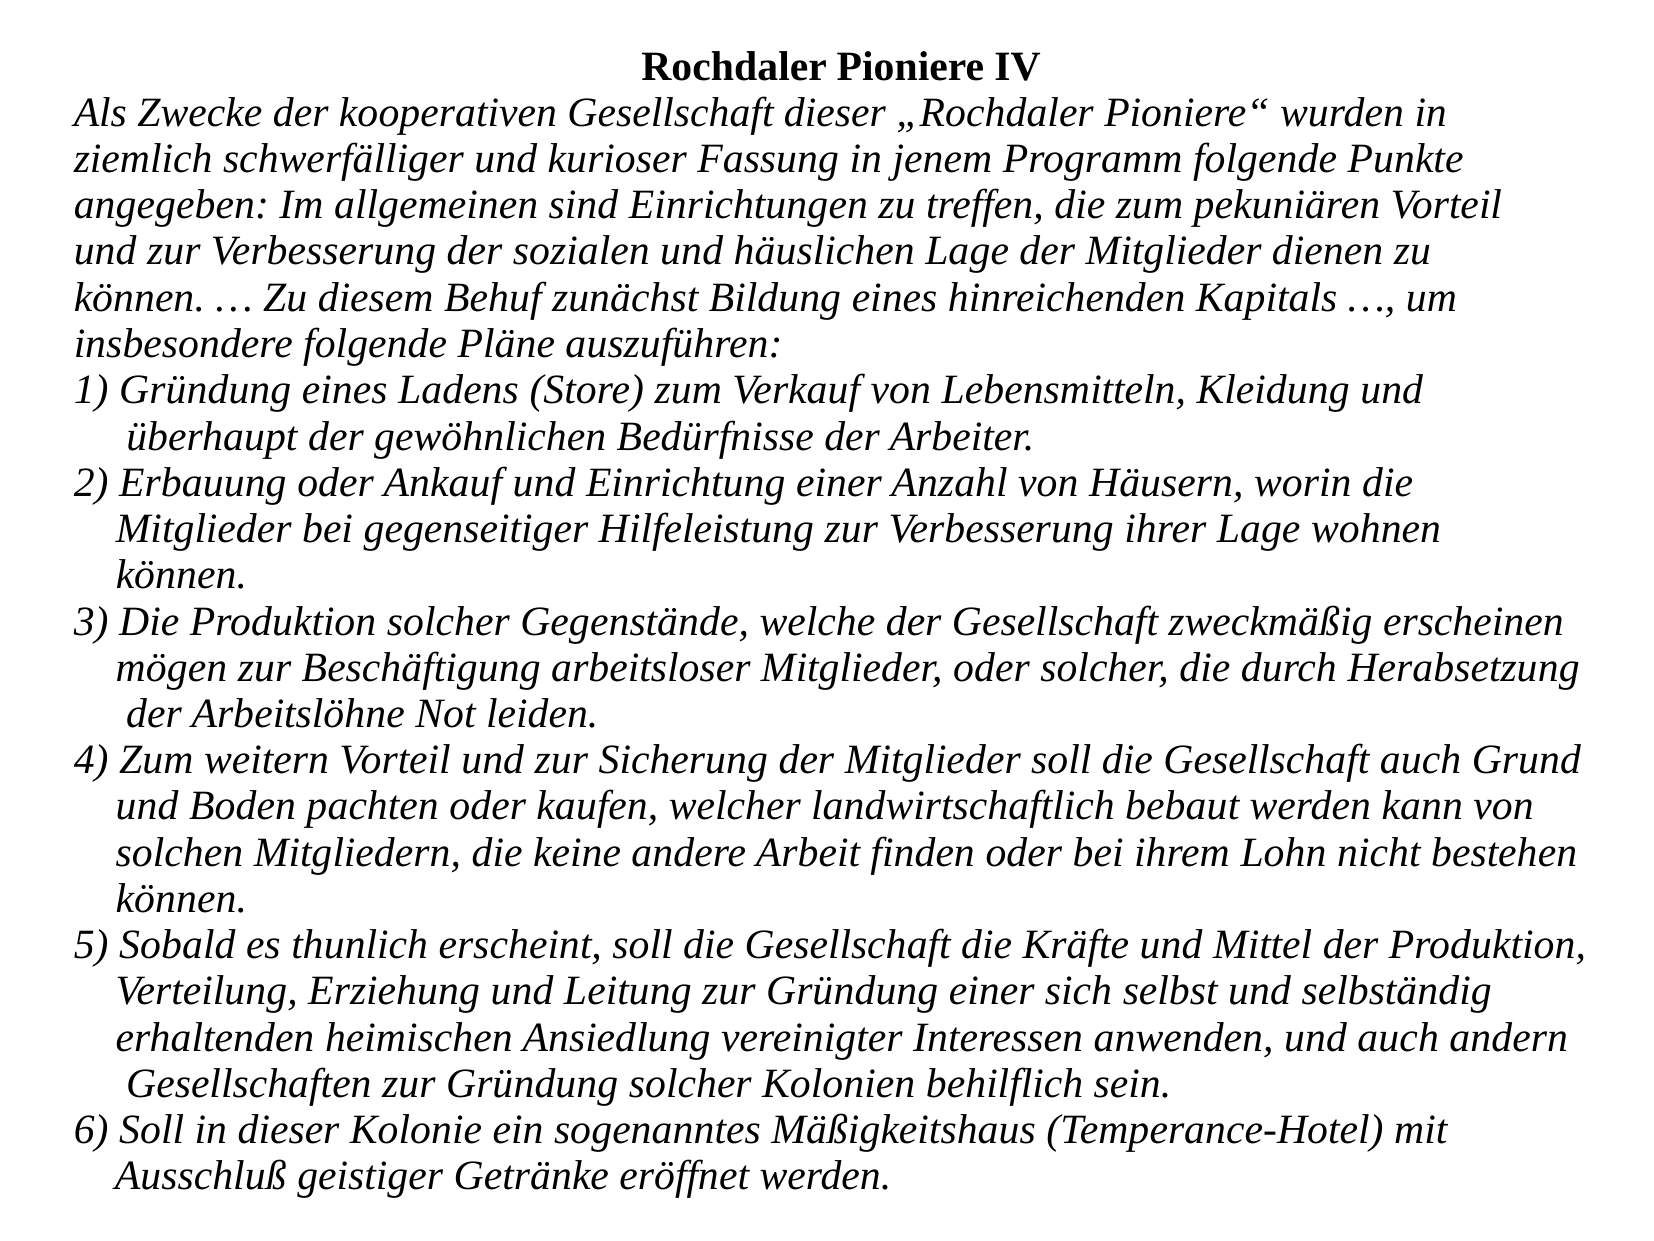

Rochdaler Pioniere IV
Als Zwecke der kooperativen Gesellschaft dieser „Rochdaler Pioniere“ wurden in
ziemlich schwerfälliger und kurioser Fassung in jenem Programm folgende Punkte
angegeben: Im allgemeinen sind Einrichtungen zu treffen, die zum pekuniären Vorteil
und zur Verbesserung der sozialen und häuslichen Lage der Mitglieder dienen zu
können. … Zu diesem Behuf zunächst Bildung eines hinreichenden Kapitals …, um
insbesondere folgende Pläne auszuführen:
1) Gründung eines Ladens (Store) zum Verkauf von Lebensmitteln, Kleidung und
 überhaupt der gewöhnlichen Bedürfnisse der Arbeiter.
2) Erbauung oder Ankauf und Einrichtung einer Anzahl von Häusern, worin die
 Mitglieder bei gegenseitiger Hilfeleistung zur Verbesserung ihrer Lage wohnen
 können.
3) Die Produktion solcher Gegenstände, welche der Gesellschaft zweckmäßig erscheinen mögen zur Beschäftigung arbeitsloser Mitglieder, oder solcher, die durch Herabsetzung der Arbeitslöhne Not leiden.
4) Zum weitern Vorteil und zur Sicherung der Mitglieder soll die Gesellschaft auch Grund und Boden pachten oder kaufen, welcher landwirtschaftlich bebaut werden kann von solchen Mitgliedern, die keine andere Arbeit finden oder bei ihrem Lohn nicht bestehen können.
5) Sobald es thunlich erscheint, soll die Gesellschaft die Kräfte und Mittel der Produktion, Verteilung, Erziehung und Leitung zur Gründung einer sich selbst und selbständig erhaltenden heimischen Ansiedlung vereinigter Interessen anwenden, und auch andern Gesellschaften zur Gründung solcher Kolonien behilflich sein.
6) Soll in dieser Kolonie ein sogenanntes Mäßigkeitshaus (Temperance-Hotel) mit Ausschluß geistiger Getränke eröffnet werden.